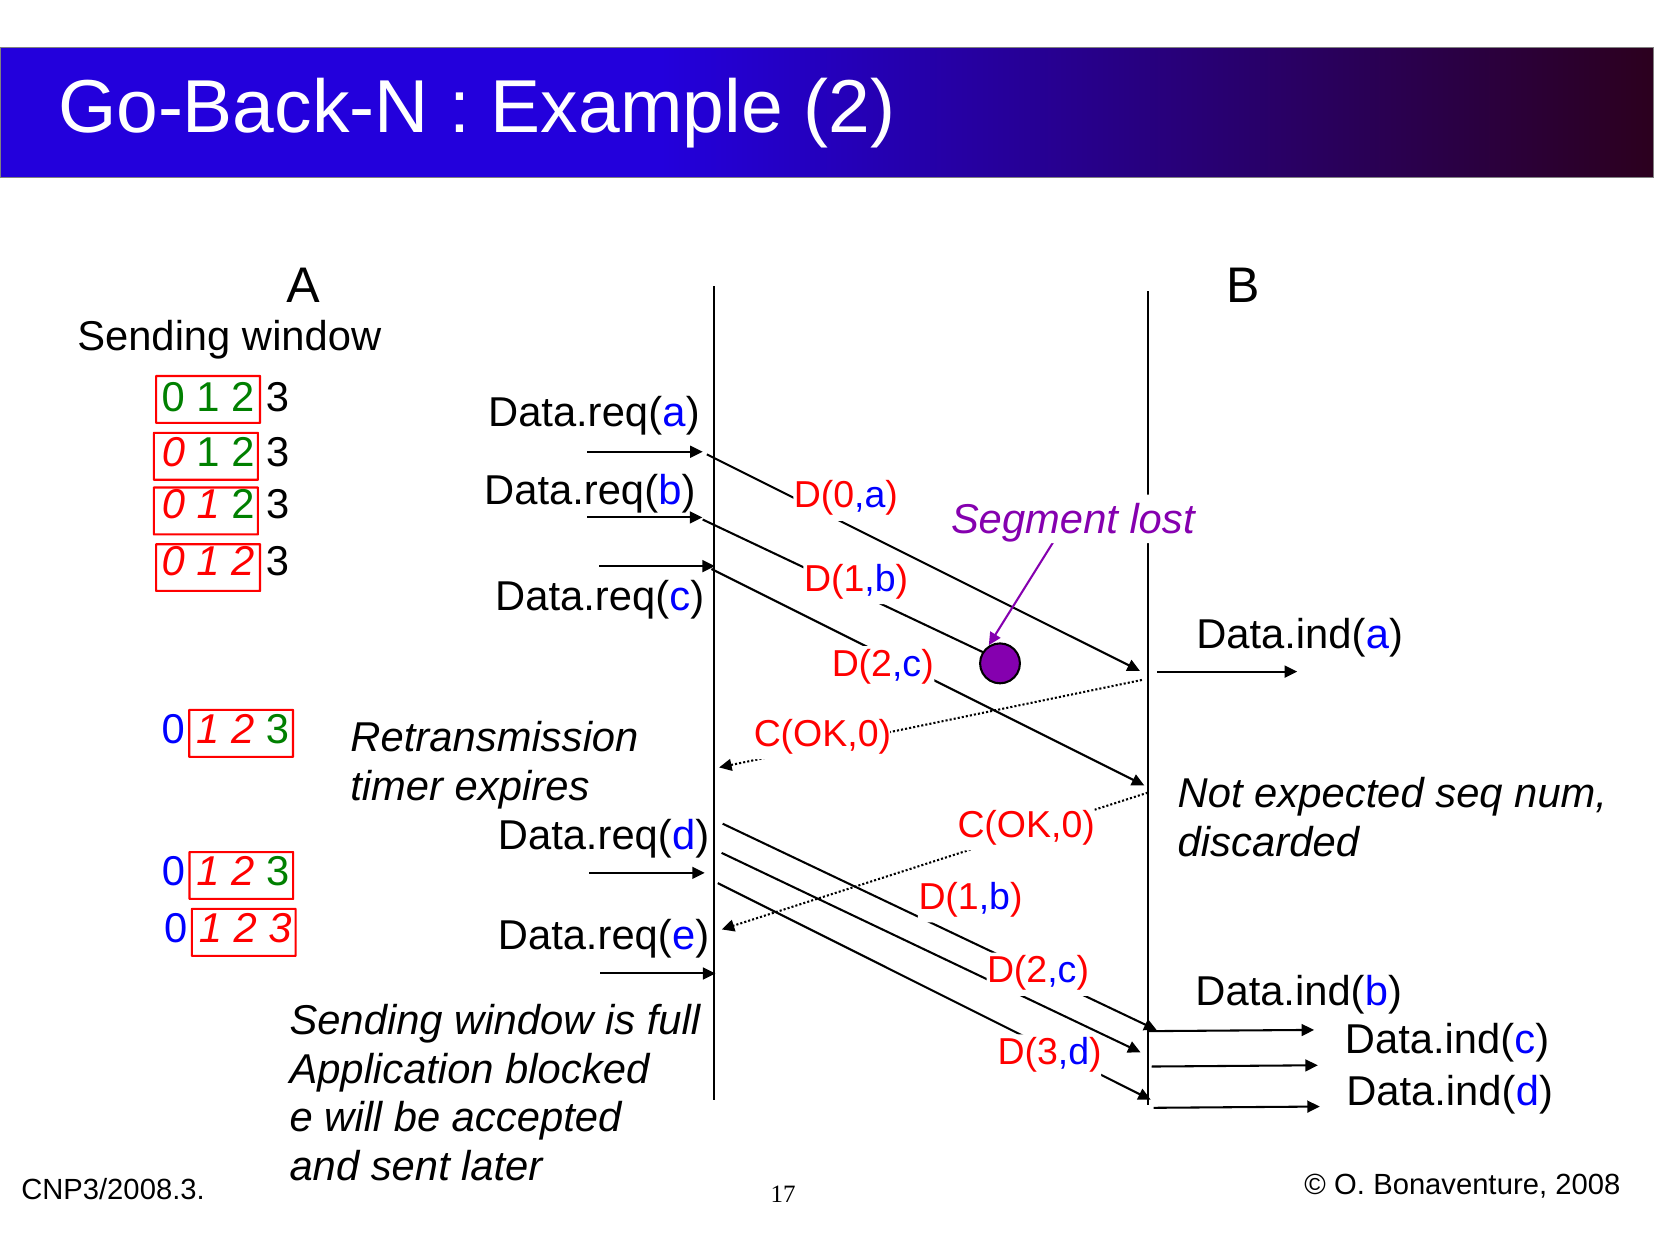

# Go-Back-N : Example (2)
A B
Sending window
0 1 2 3
Data.req(a)
D(0,a)
Data.ind(a)
0 1 2 3
Data.req(b)
Segment lost
D(1,b)
0 1 2 3
0 1 2 3
Data.req(c)
D(2,c)
C(OK,0)
0 1 2 3
Retransmission
timer expires
Not expected seq num,
discarded
C(OK,0)
Data.req(d)
D(3,d)
Data.ind(d)
D(1,b)
Data.ind(b)
0 1 2 3
D(2,c)
Data.ind(c)
0 1 2 3
Data.req(e)
Sending window is full
Application blocked
e will be accepted
and sent later
© O. Bonaventure, 2008
CNP3/2008.3.